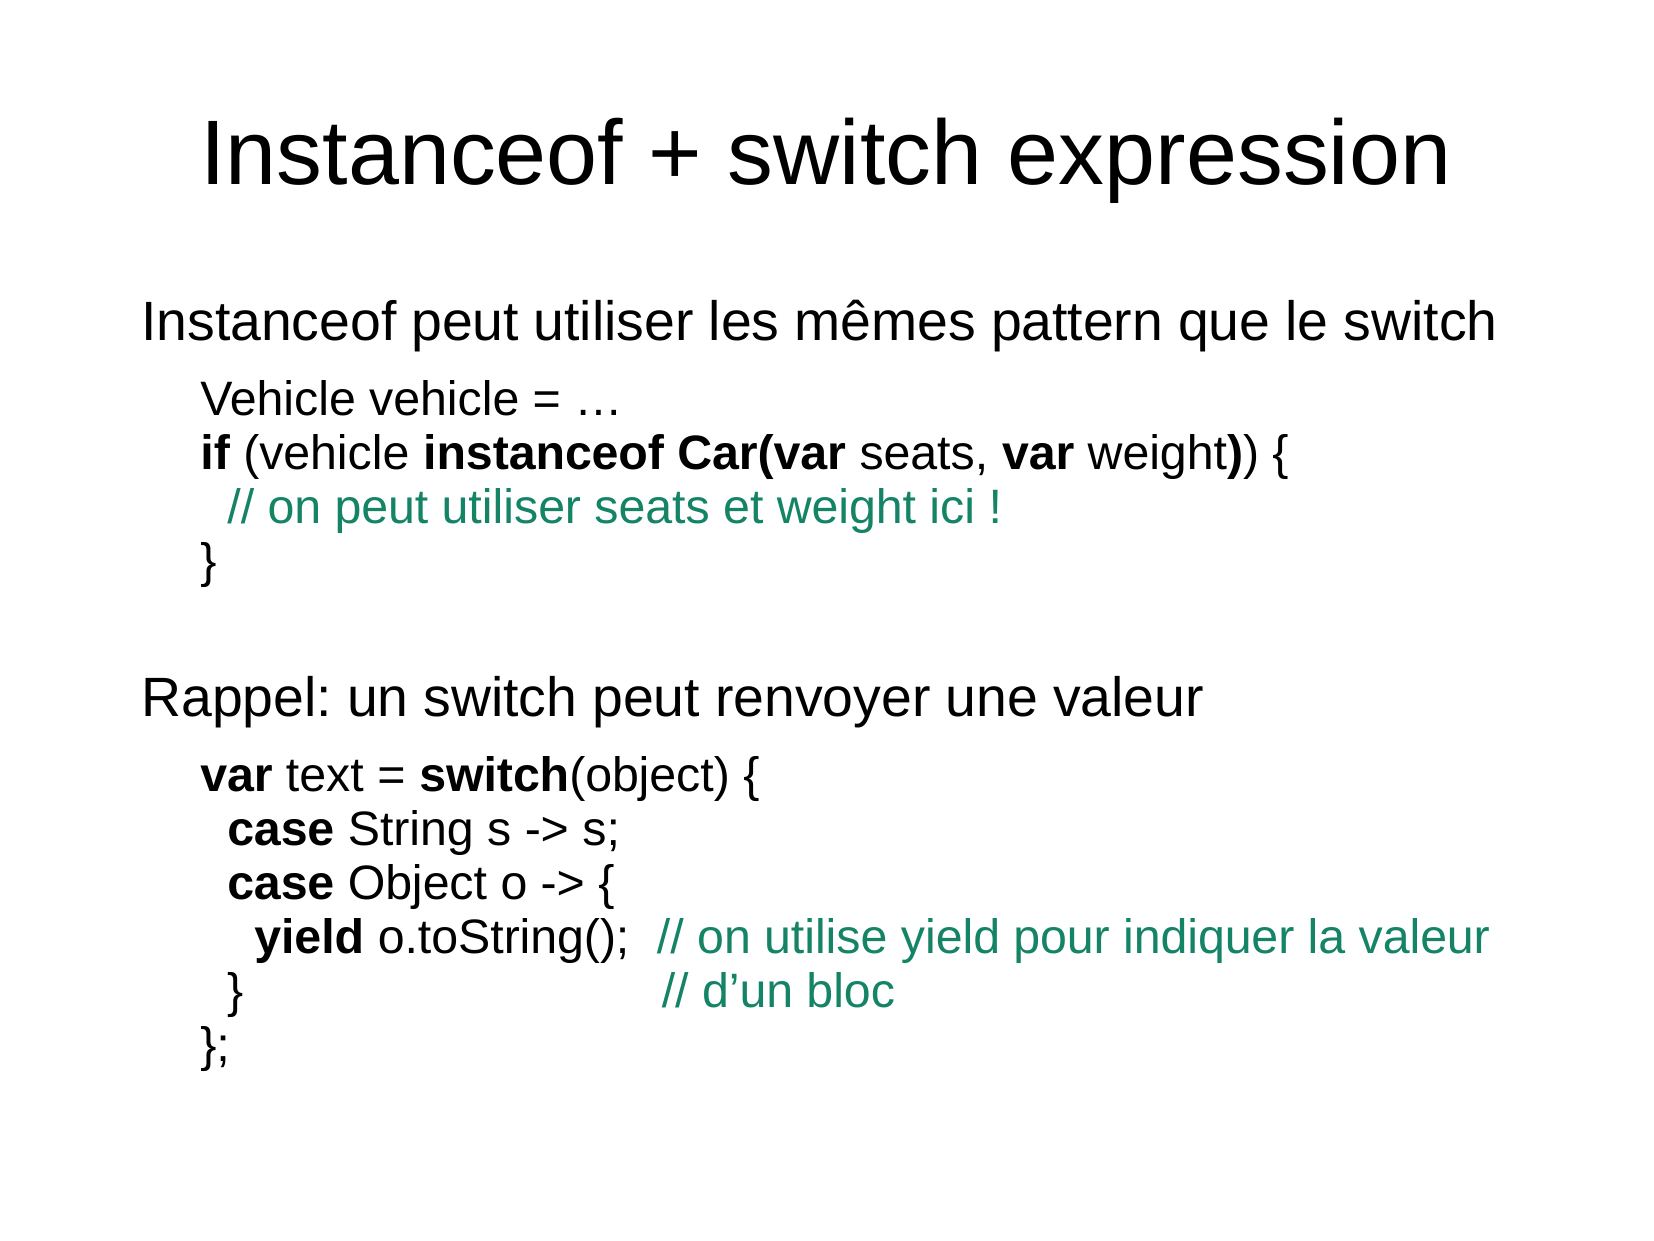

# Instanceof + switch expression
Instanceof peut utiliser les mêmes pattern que le switch
Vehicle vehicle = …
if (vehicle instanceof Car(var seats, var weight)) {
 // on peut utiliser seats et weight ici !
}
Rappel: un switch peut renvoyer une valeur
var text = switch(object) {
 case String s -> s;
 case Object o -> {
 yield o.toString(); // on utilise yield pour indiquer la valeur
 } // d’un bloc
};